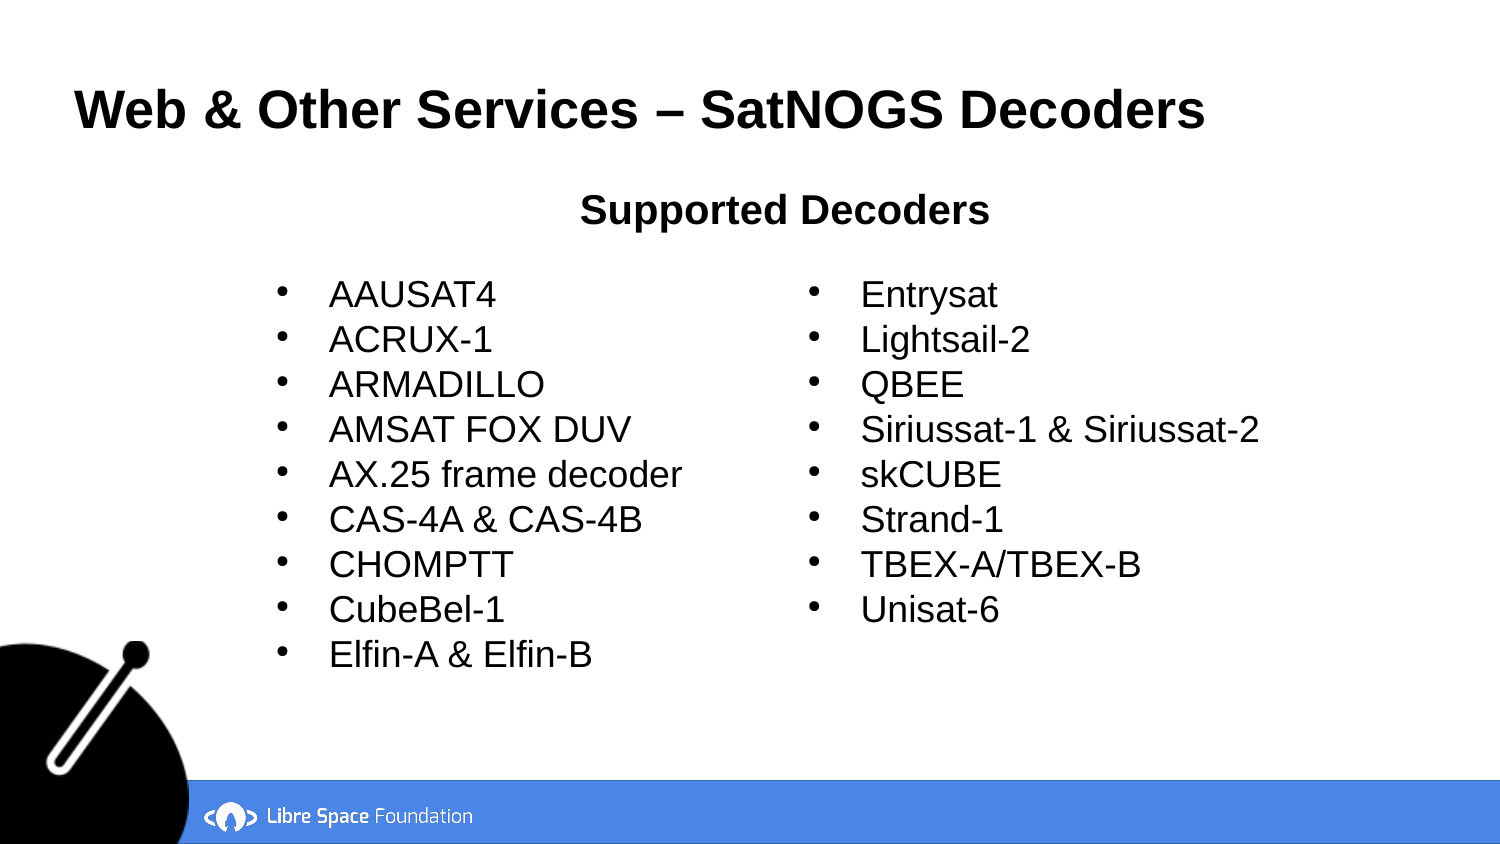

# Web & Other Services – SatNOGS Decoders
Supported Decoders
AAUSAT4
ACRUX-1
ARMADILLO
AMSAT FOX DUV
AX.25 frame decoder
CAS-4A & CAS-4B
CHOMPTT
CubeBel-1
Elfin-A & Elfin-B
Entrysat
Lightsail-2
QBEE
Siriussat-1 & Siriussat-2
skCUBE
Strand-1
TBEX-A/TBEX-B
Unisat-6